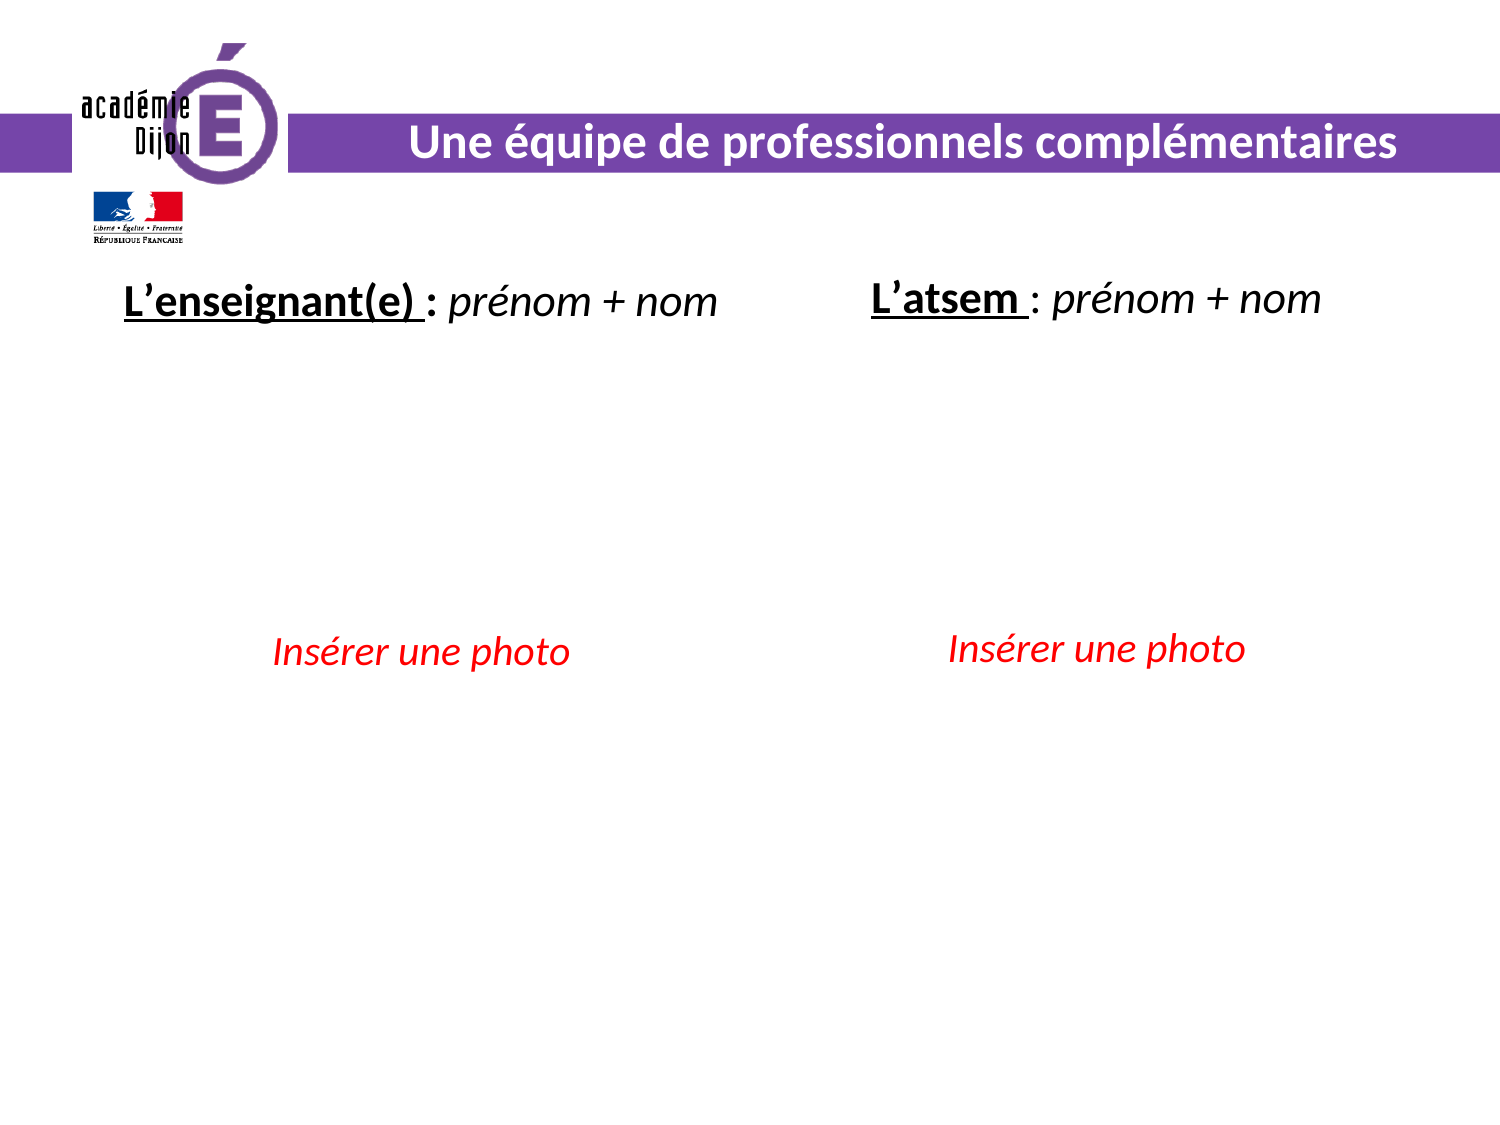

# Une équipe de professionnels complémentaires
L’atsem : prénom + nom
Insérer une photo
L’enseignant(e) : prénom + nom
Insérer une photo